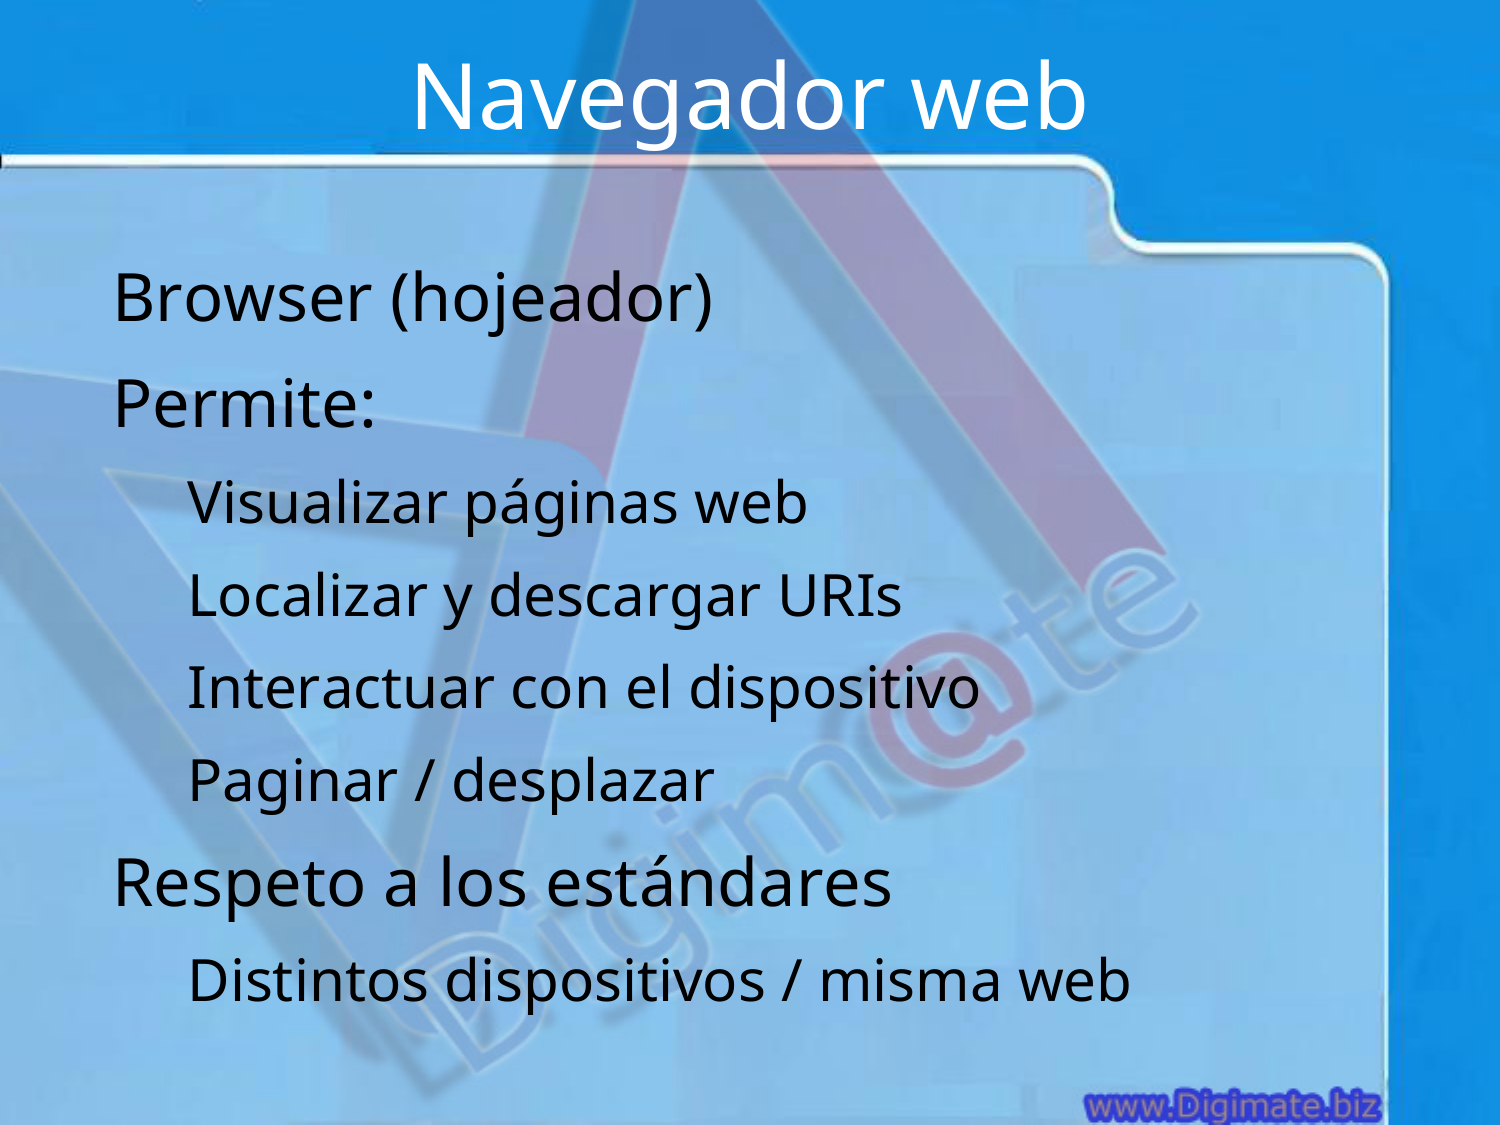

# Navegador web
Browser (hojeador)
Permite:
Visualizar páginas web
Localizar y descargar URIs
Interactuar con el dispositivo
Paginar / desplazar
Respeto a los estándares
Distintos dispositivos / misma web